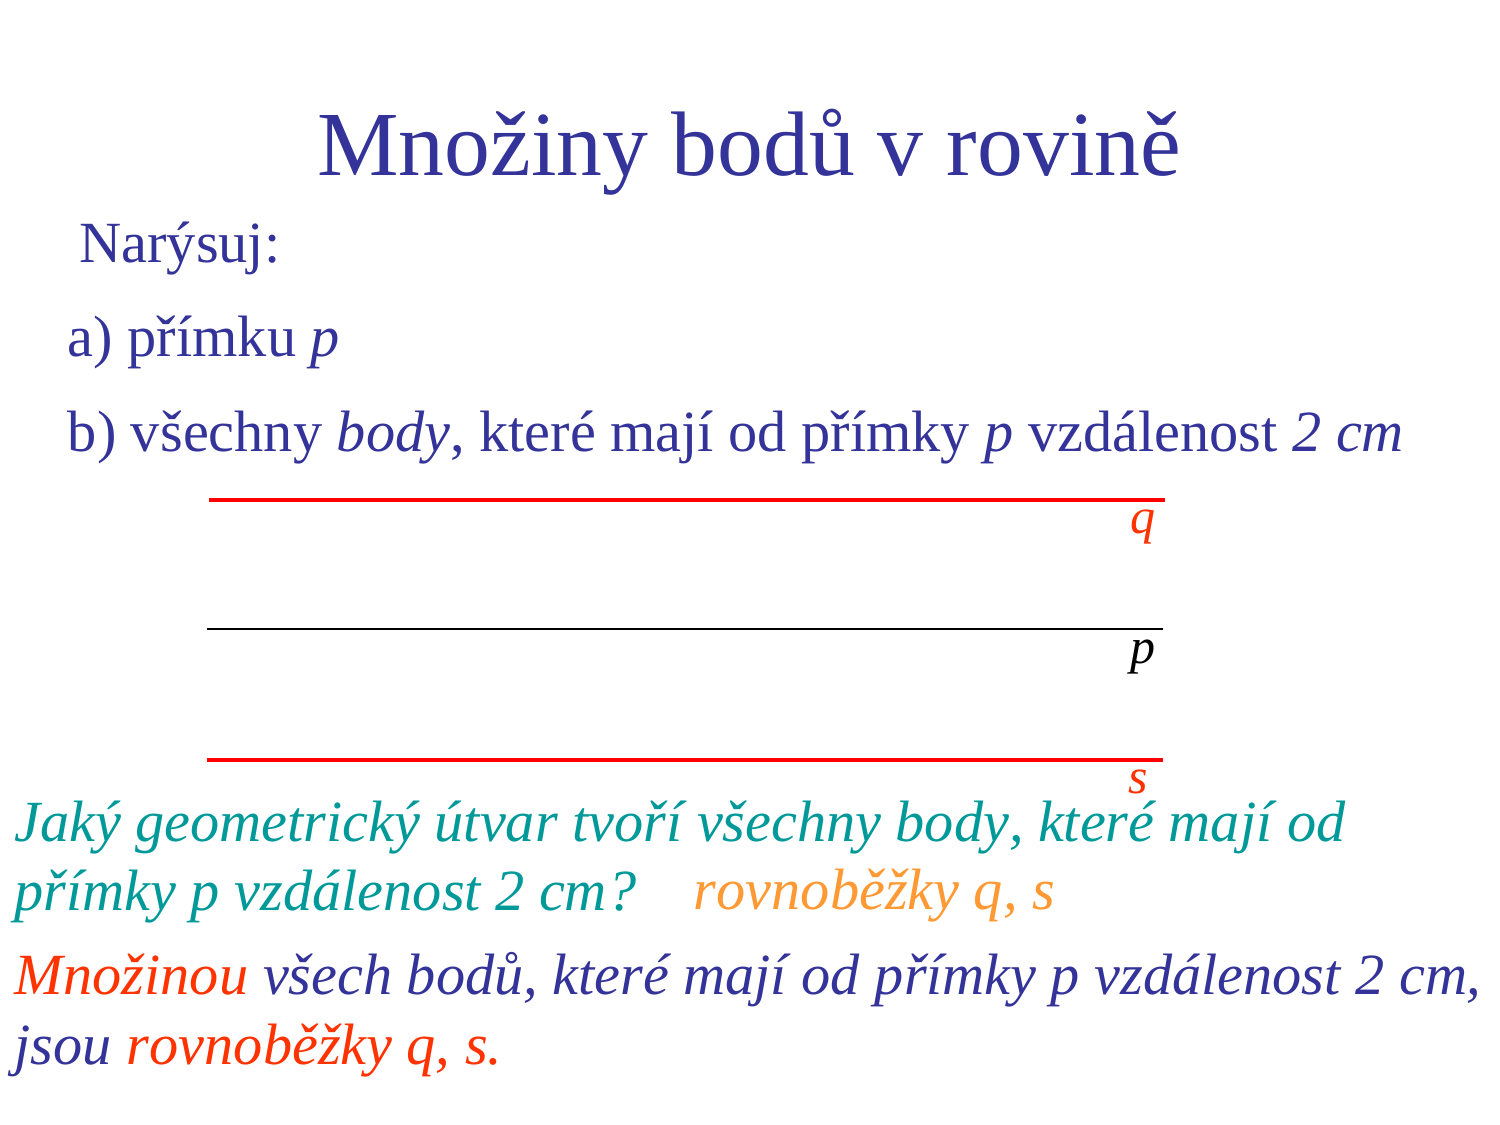

# Množiny bodů v rovině
Narýsuj:
a) přímku p
b) všechny body, které mají od přímky p vzdálenost 2 cm
q
p
s
Jaký geometrický útvar tvoří všechny body, které mají od přímky p vzdálenost 2 cm?
rovnoběžky q, s
Množinou všech bodů, které mají od přímky p vzdálenost 2 cm, jsou rovnoběžky q, s.